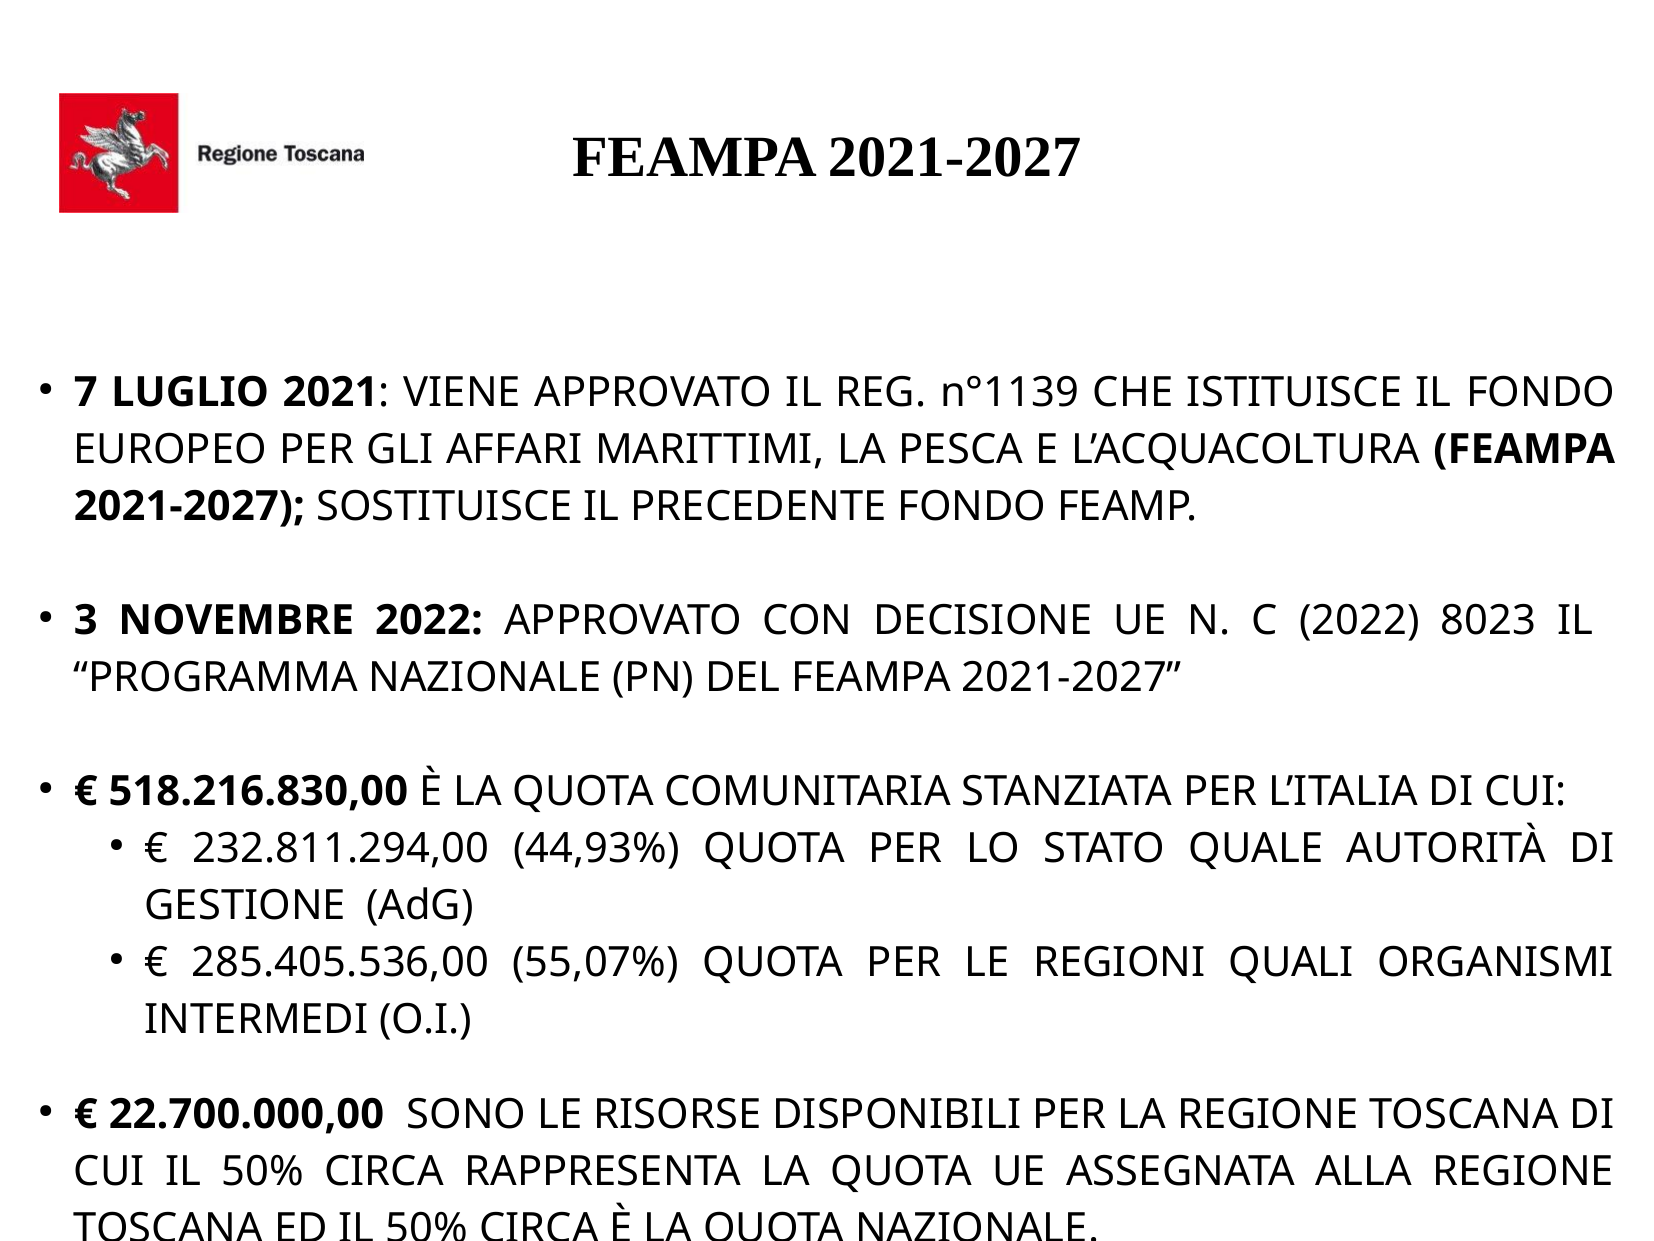

# FEAMPA 2021-2027
7 LUGLIO 2021: VIENE APPROVATO IL REG. n°1139 CHE ISTITUISCE IL FONDO EUROPEO PER GLI AFFARI MARITTIMI, LA PESCA E L’ACQUACOLTURA (FEAMPA 2021-2027); SOSTITUISCE IL PRECEDENTE FONDO FEAMP.
3 NOVEMBRE 2022: APPROVATO CON DECISIONE UE N. C (2022) 8023 IL “PROGRAMMA NAZIONALE (PN) DEL FEAMPA 2021-2027”
€ 518.216.830,00 È LA QUOTA COMUNITARIA STANZIATA PER L’ITALIA DI CUI:
€ 232.811.294,00 (44,93%) QUOTA PER LO STATO QUALE AUTORITÀ DI GESTIONE	(AdG)
€ 285.405.536,00 (55,07%) QUOTA PER LE REGIONI QUALI ORGANISMI INTERMEDI (O.I.)
€ 22.700.000,00 SONO LE RISORSE DISPONIBILI PER LA REGIONE TOSCANA DI CUI IL 50% CIRCA RAPPRESENTA LA QUOTA UE ASSEGNATA ALLA REGIONE TOSCANA ED IL 50% CIRCA È LA QUOTA NAZIONALE.